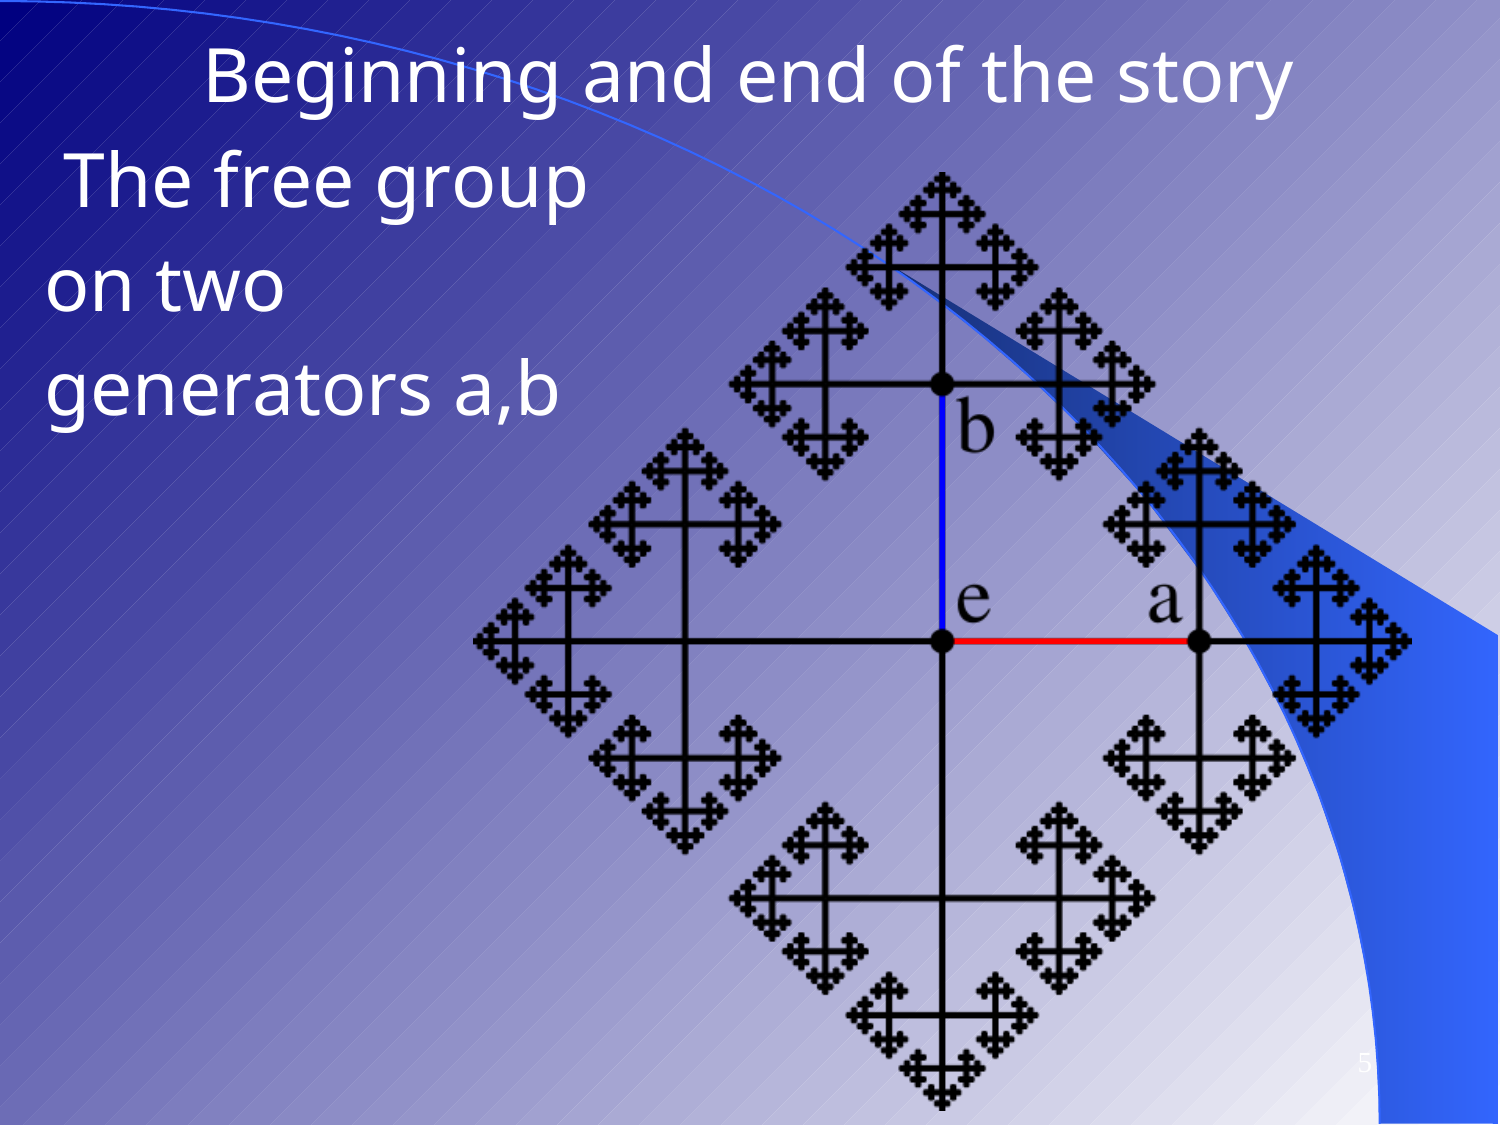

Beginning and end of the story
 The free group
on two
generators a,b
5